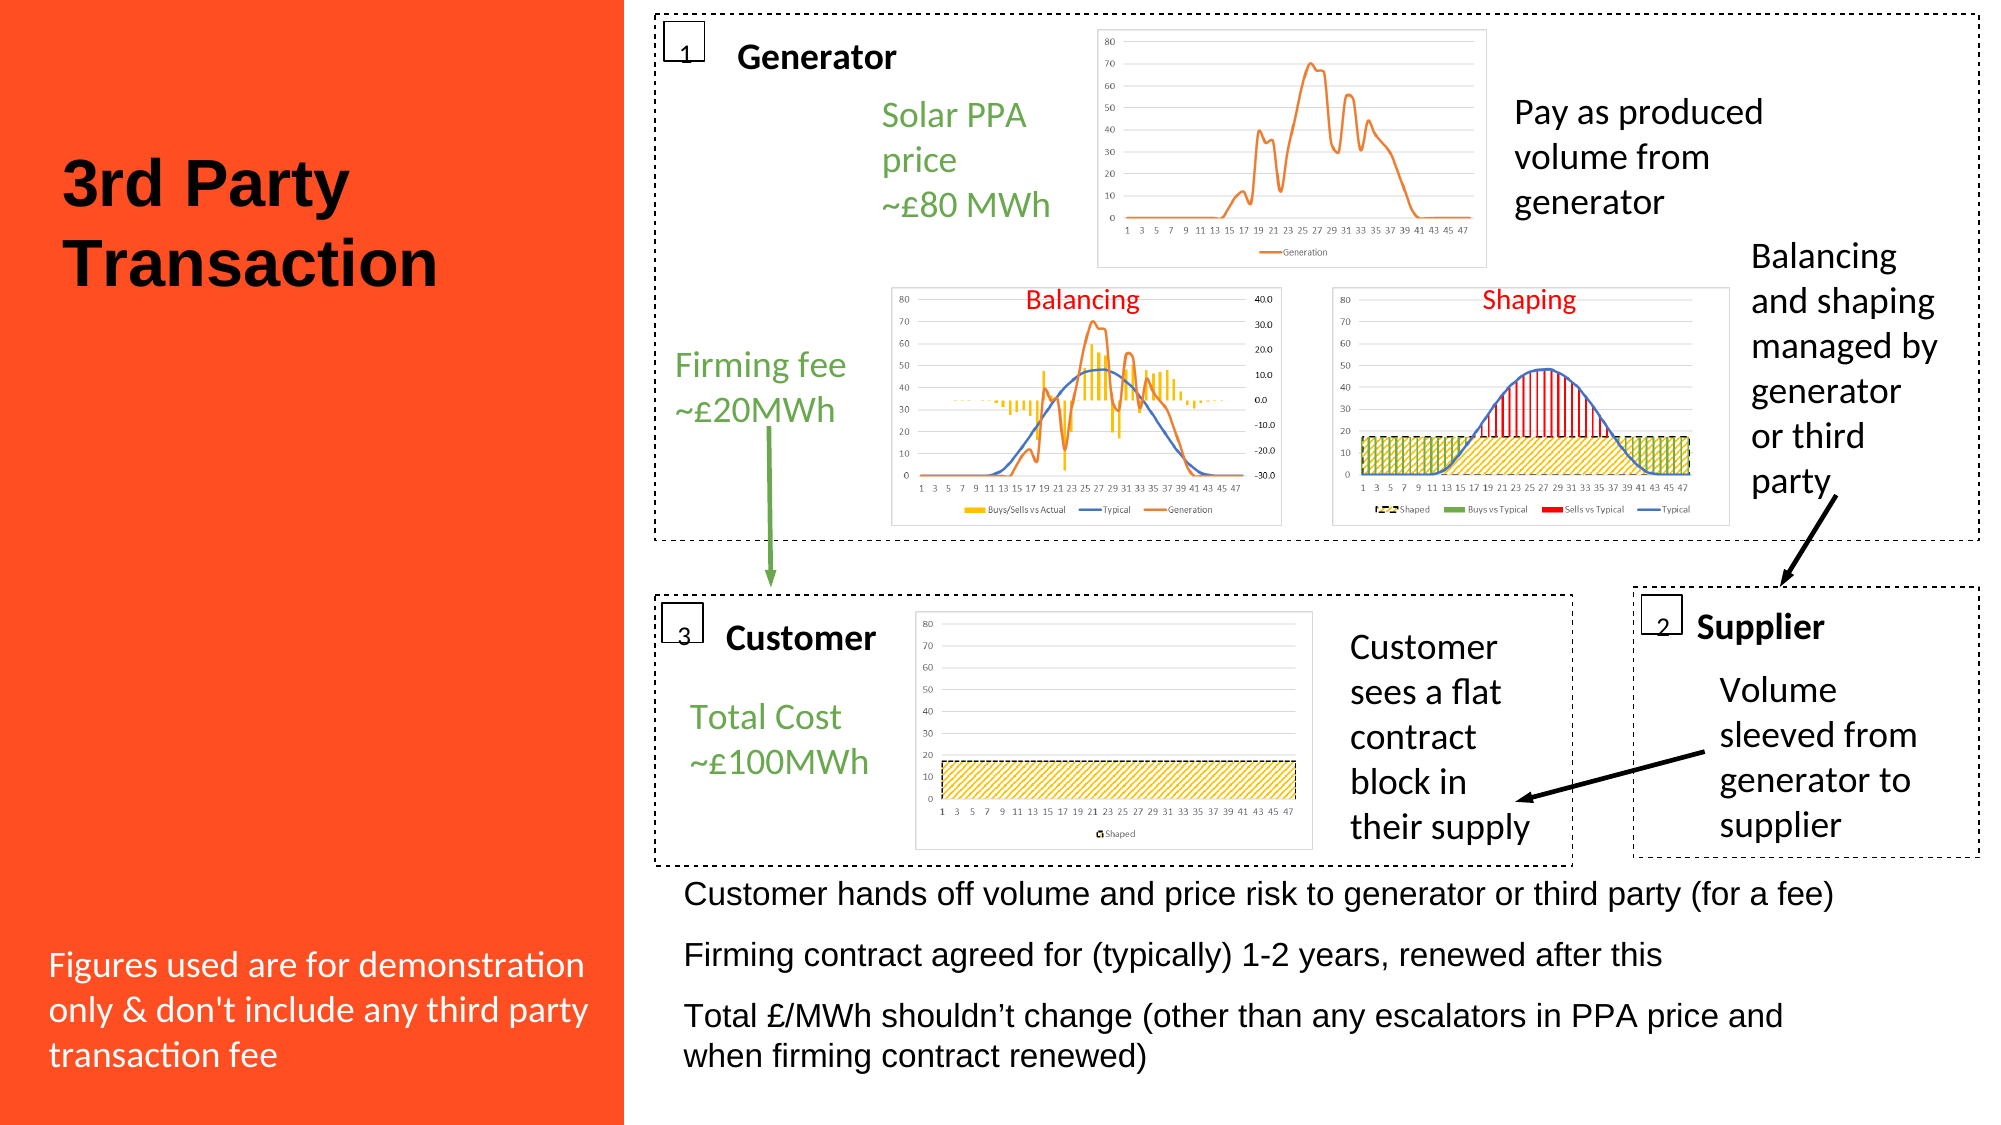

Generator
1
Pay as produced volume from generator
Solar PPA price
~£80 MWh
# 3rd Party Transaction
Balancing and shaping managed by generator or third party
Balancing
Shaping
Firming fee
~£20MWh
Supplier
2
Customer
3
Customer sees a flat contract block in their supply
Volume sleeved from generator to supplier
Total Cost
~£100MWh
Customer hands off volume and price risk to generator or third party (for a fee)
Firming contract agreed for (typically) 1-2 years, renewed after this
Total £/MWh shouldn’t change (other than any escalators in PPA price and when firming contract renewed)
Figures used are for demonstration only & don't include any third party transaction fee